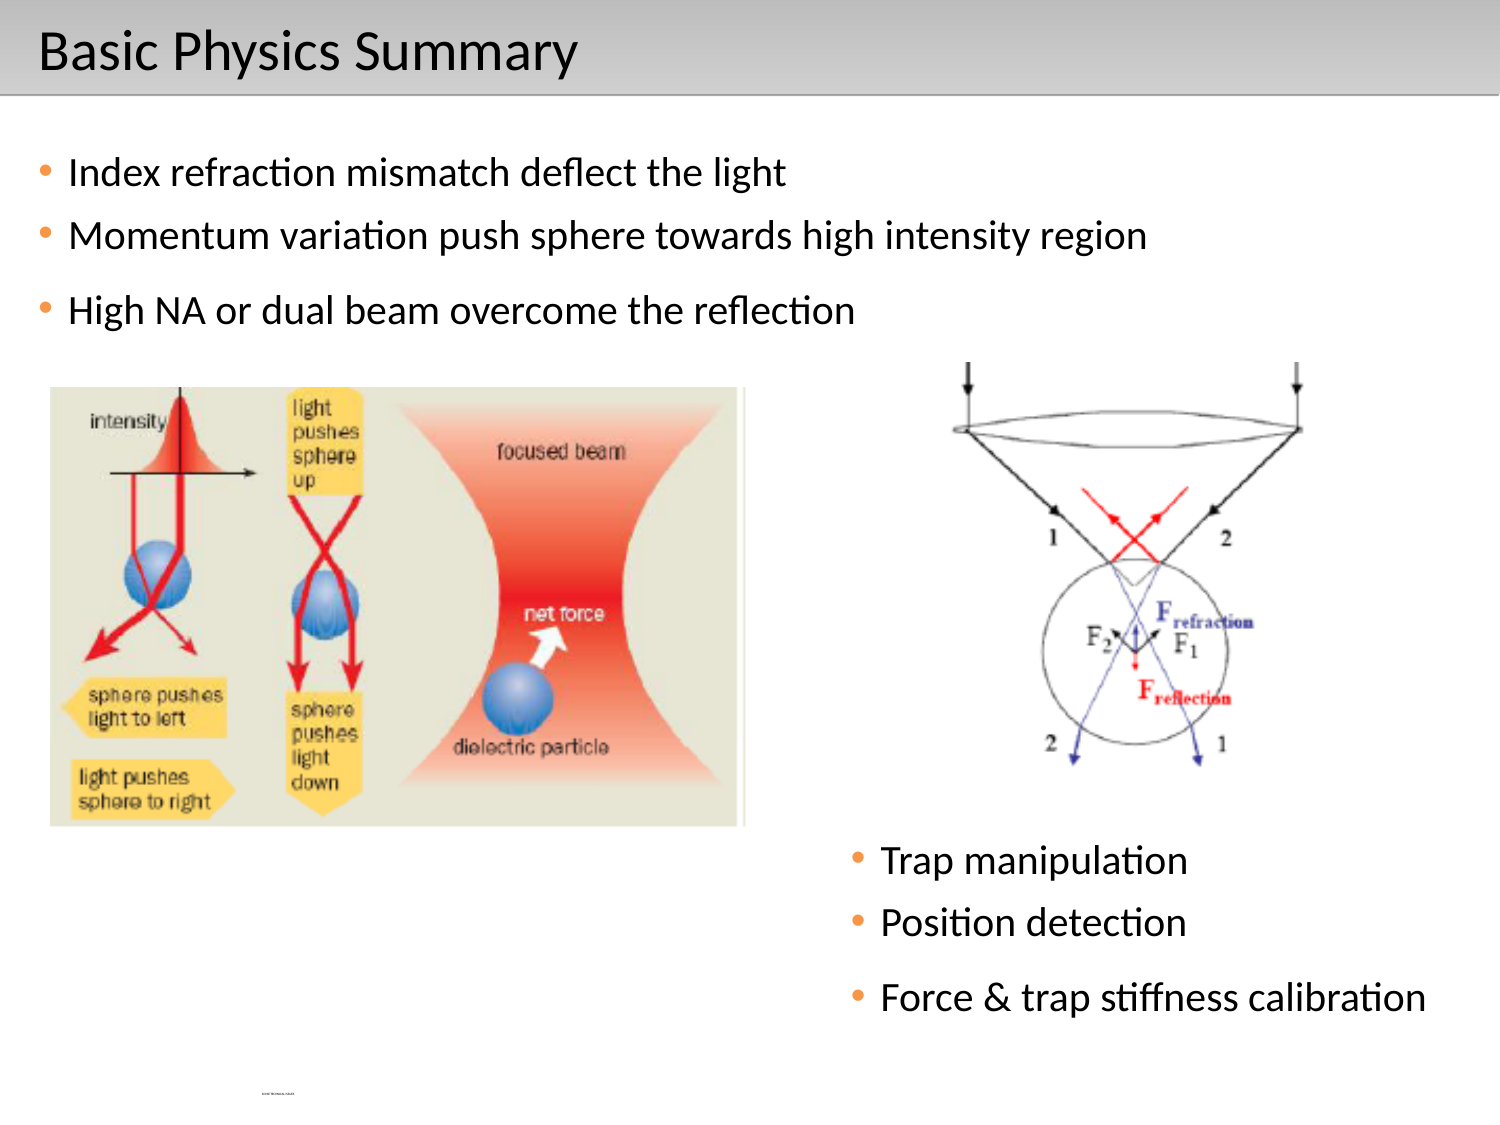

# Basic Physics Summary
Index refraction mismatch deflect the light
Momentum variation push sphere towards high intensity region
High NA or dual beam overcome the reflection
Trap manipulation
Position detection
Force & trap stiffness calibration
SOME TECHNICAL ISSUES